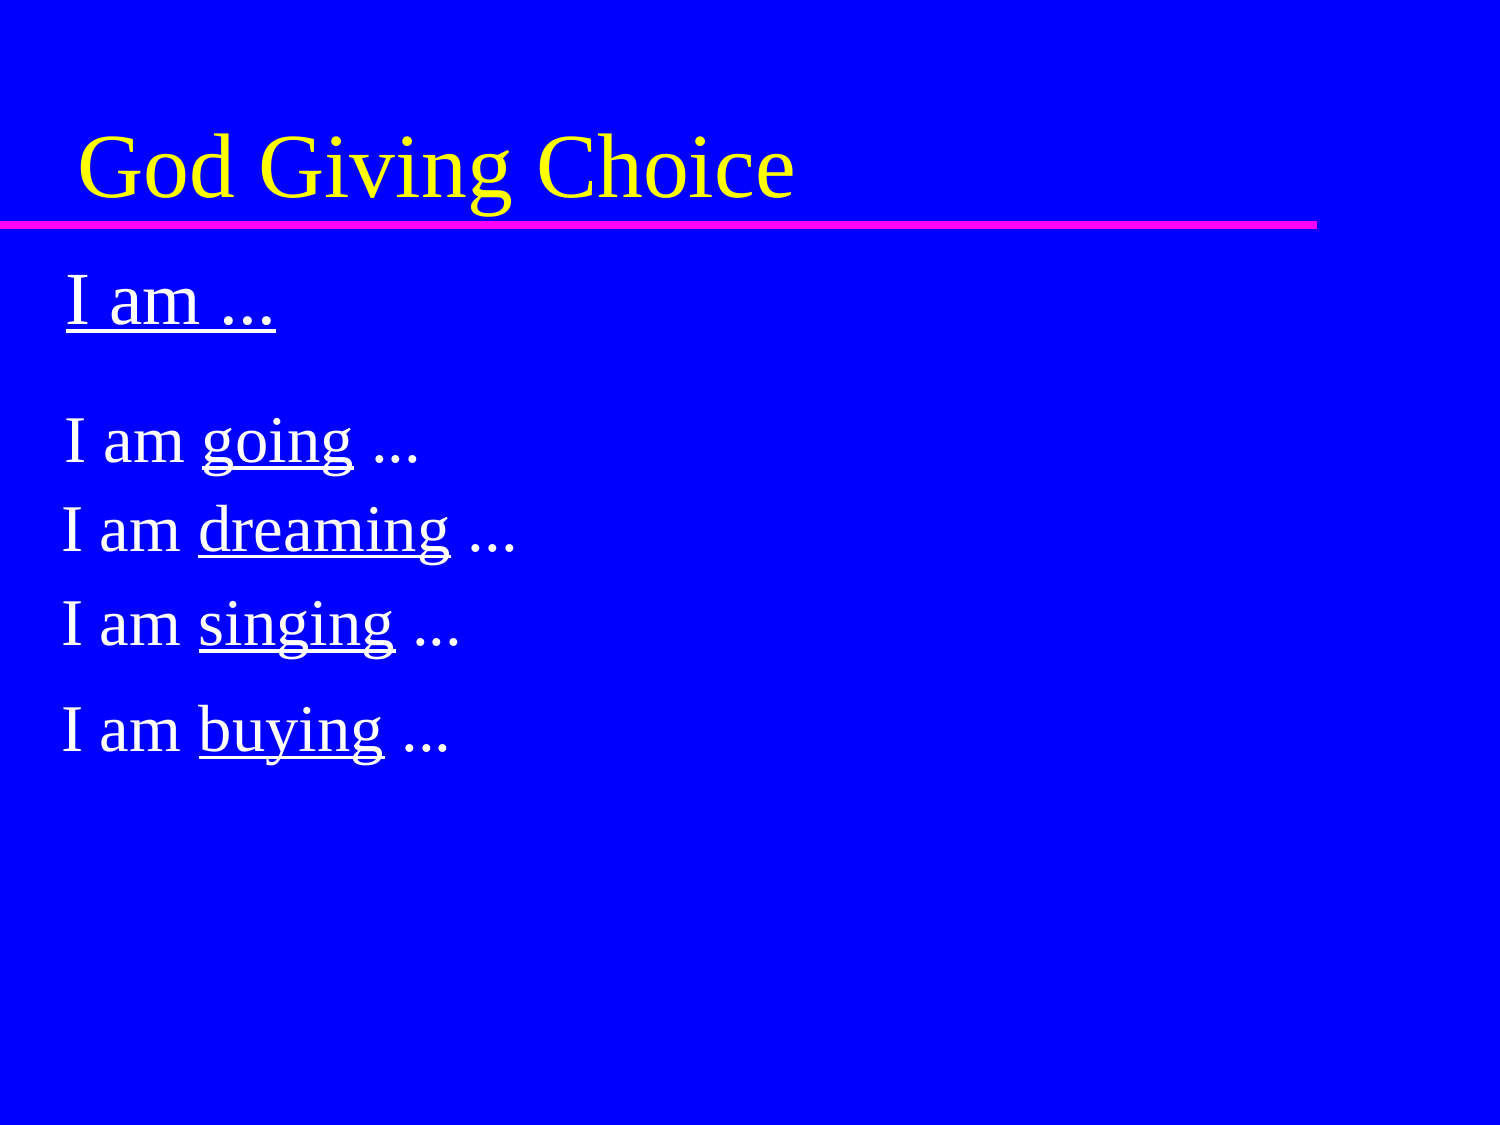

# God Giving Choice
I am ...
I am going ...
I am dreaming ...
I am singing ...
I am buying ...